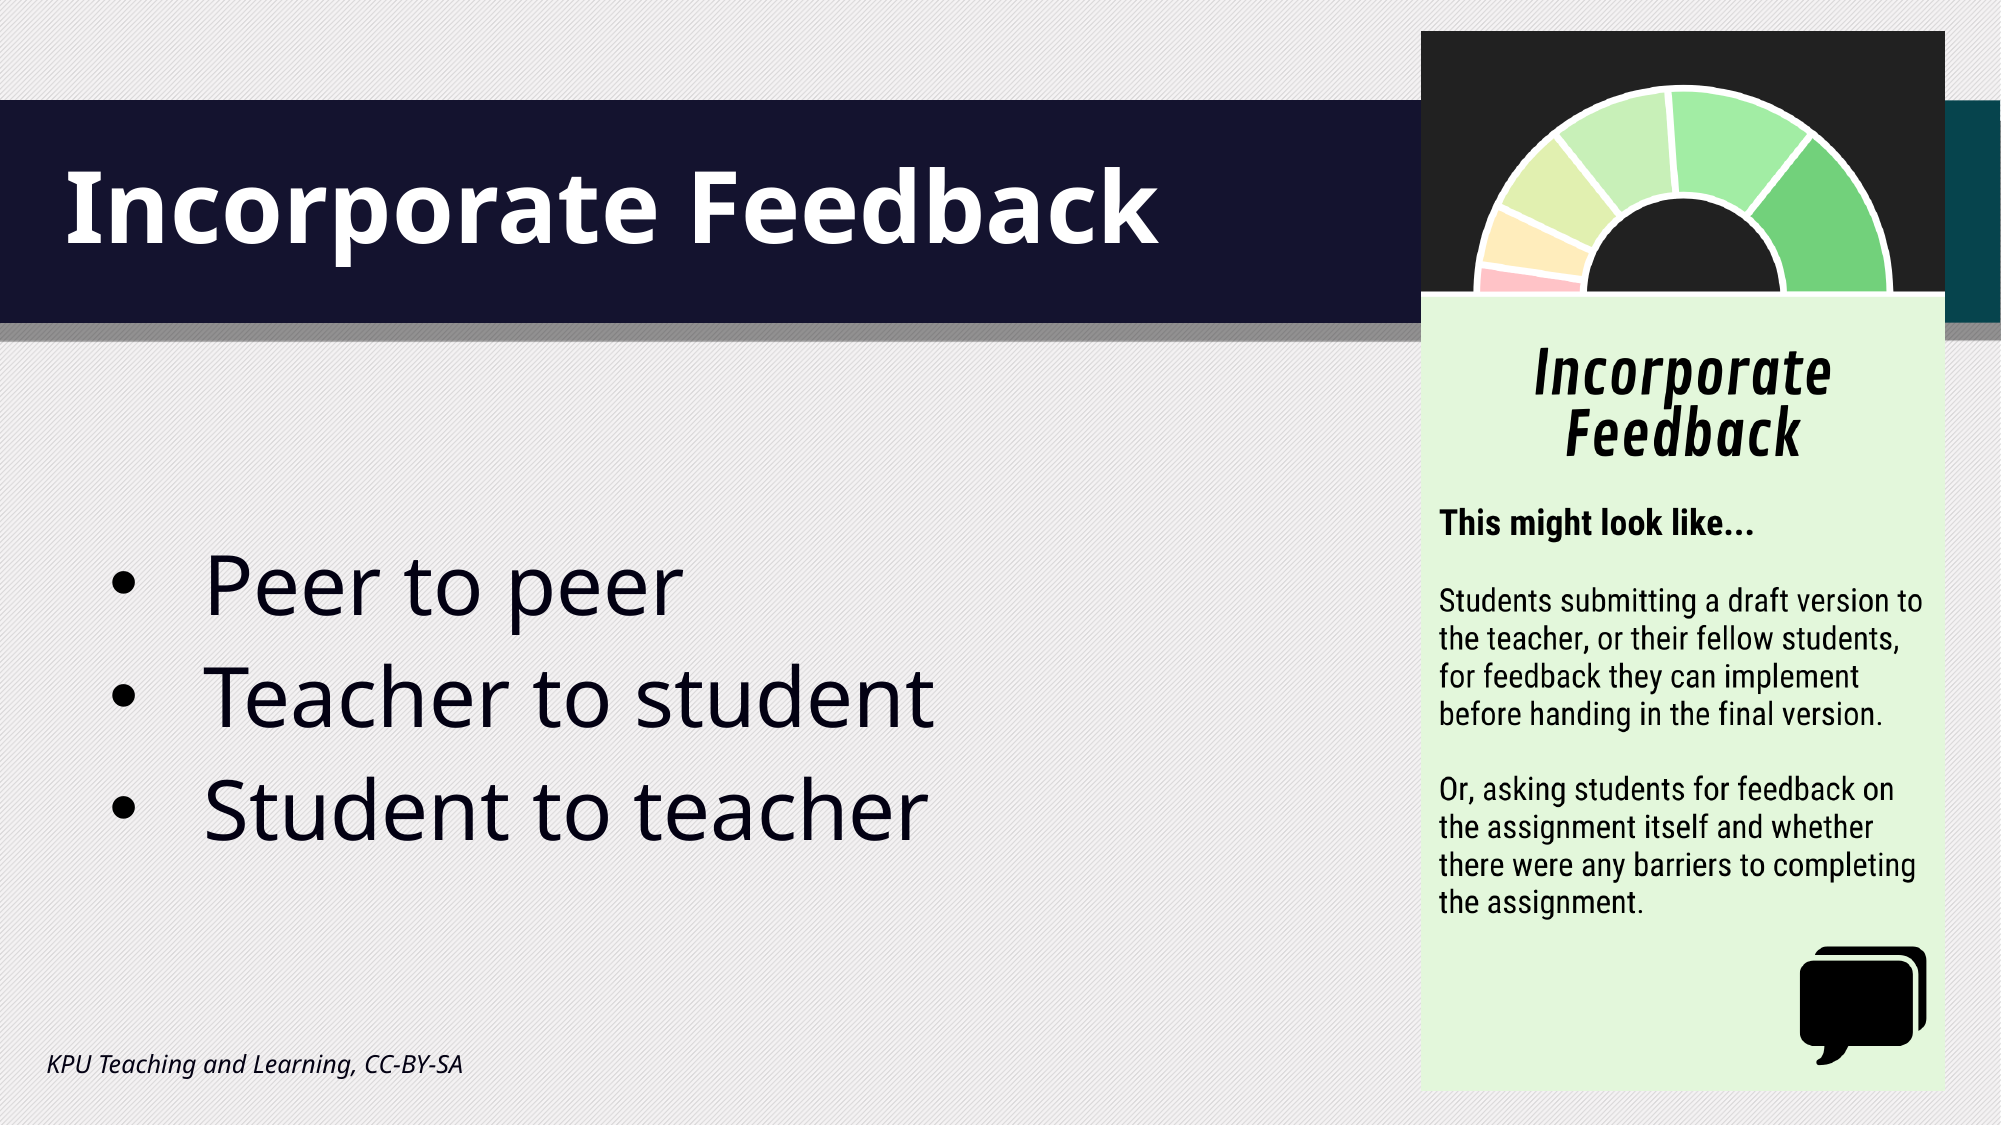

# Incorporate Feedback
Peer to peer
Teacher to student
Student to teacher
KPU Teaching and Learning, CC-BY-SA